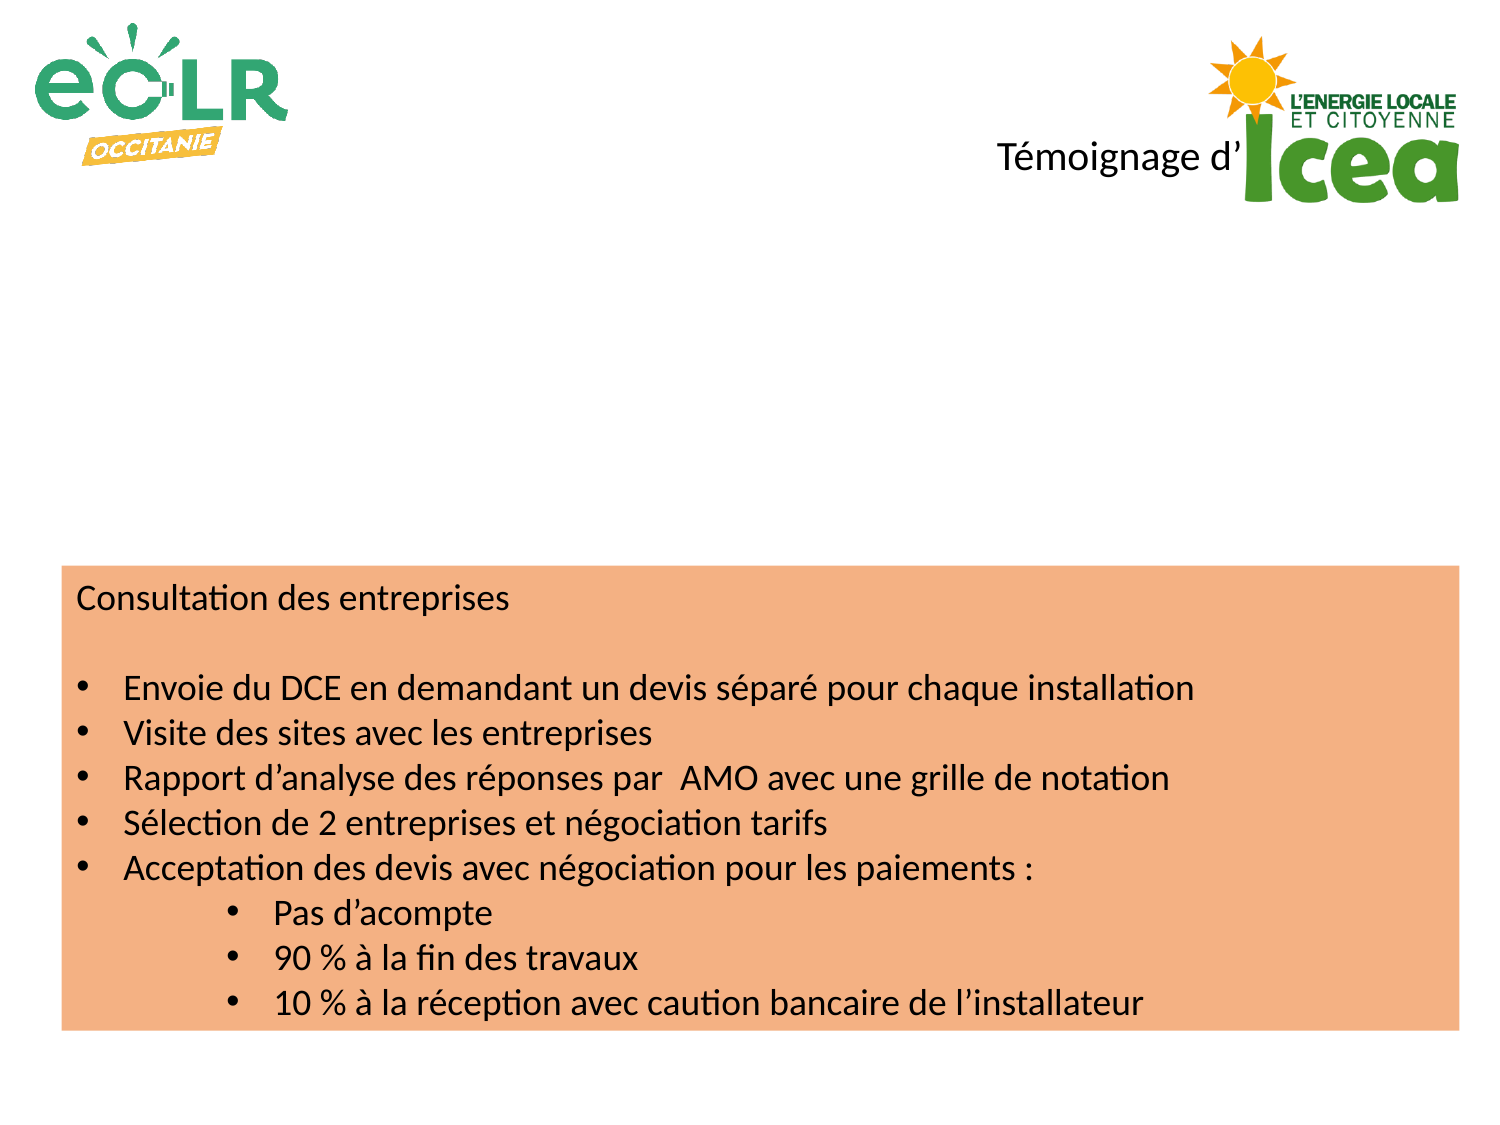

Consultation des entreprises
Envoie du DCE en demandant un devis séparé pour chaque installation
Visite des sites avec les entreprises
Rapport d’analyse des réponses par AMO avec une grille de notation
Sélection de 2 entreprises et négociation tarifs
Acceptation des devis avec négociation pour les paiements :
Pas d’acompte
90 % à la fin des travaux
10 % à la réception avec caution bancaire de l’installateur